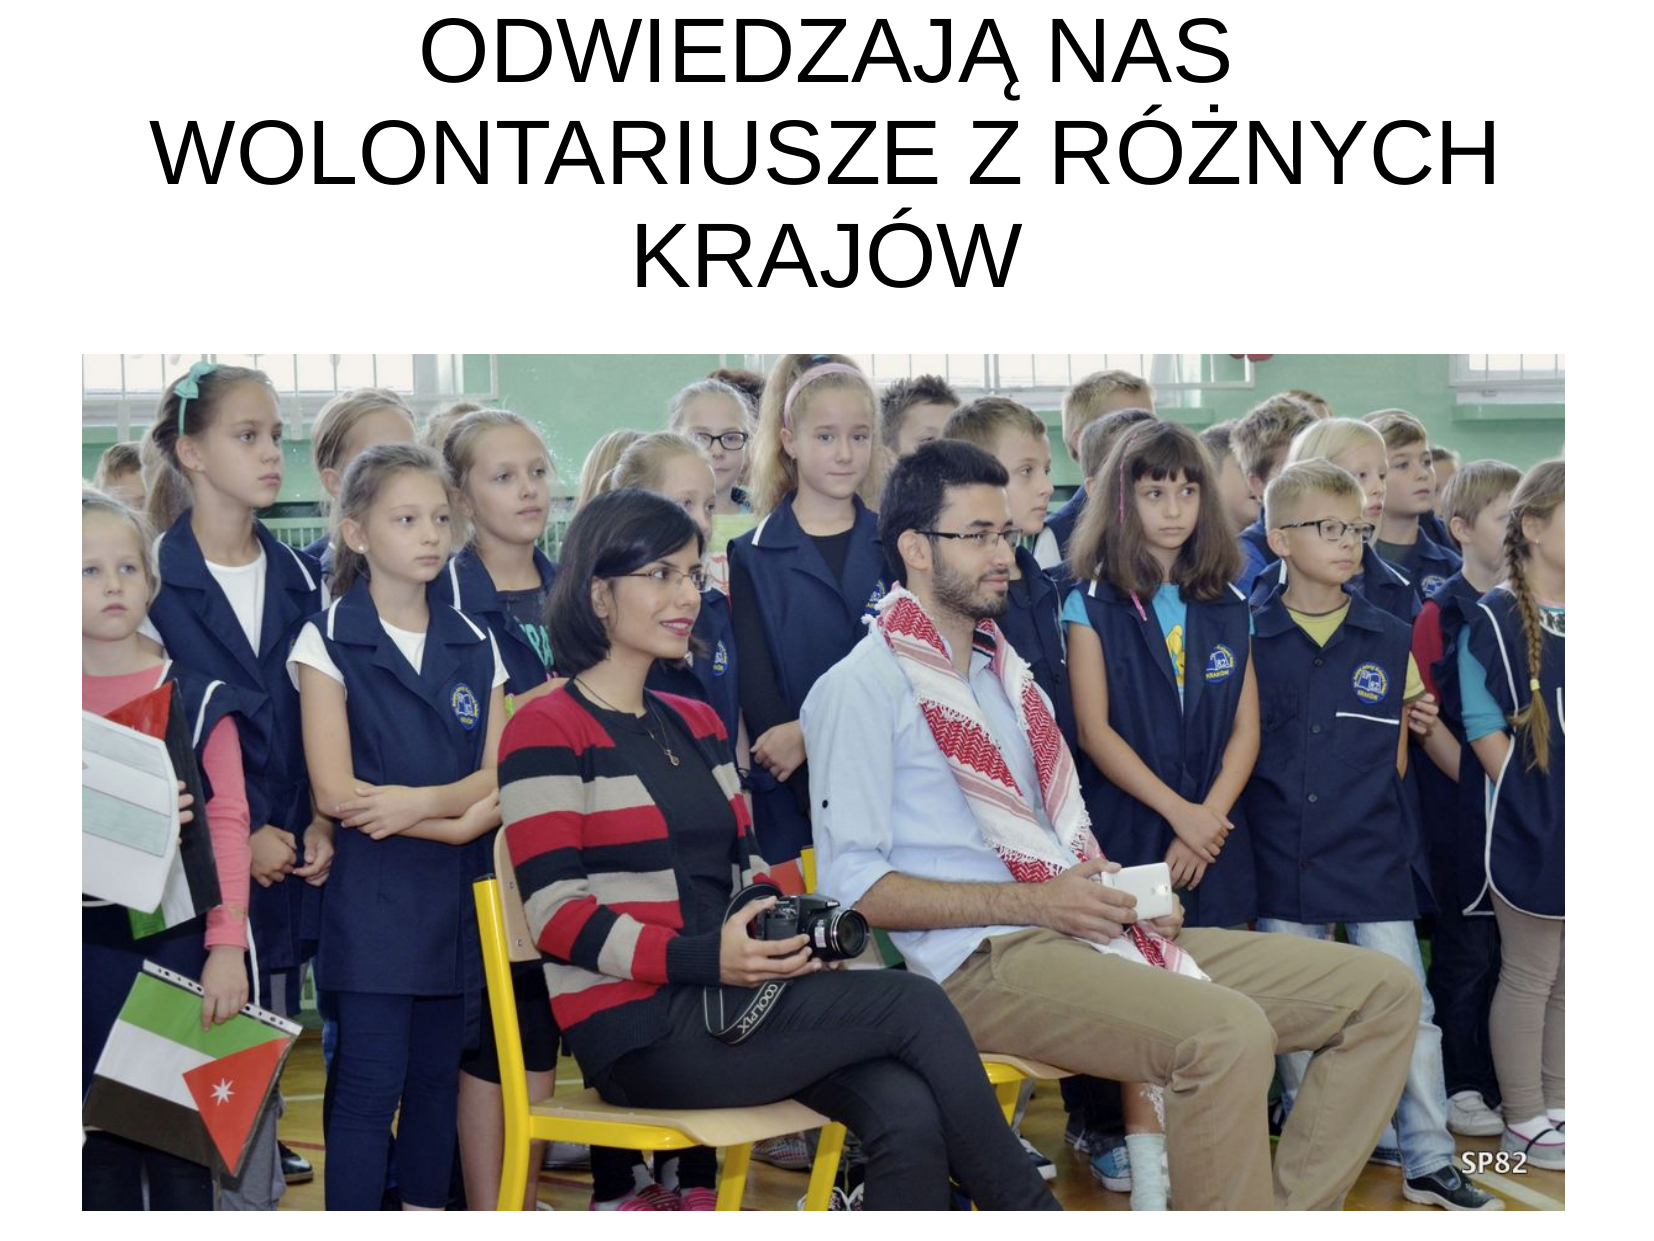

# ODWIEDZAJĄ NAS WOLONTARIUSZE Z RÓŻNYCH KRAJÓW